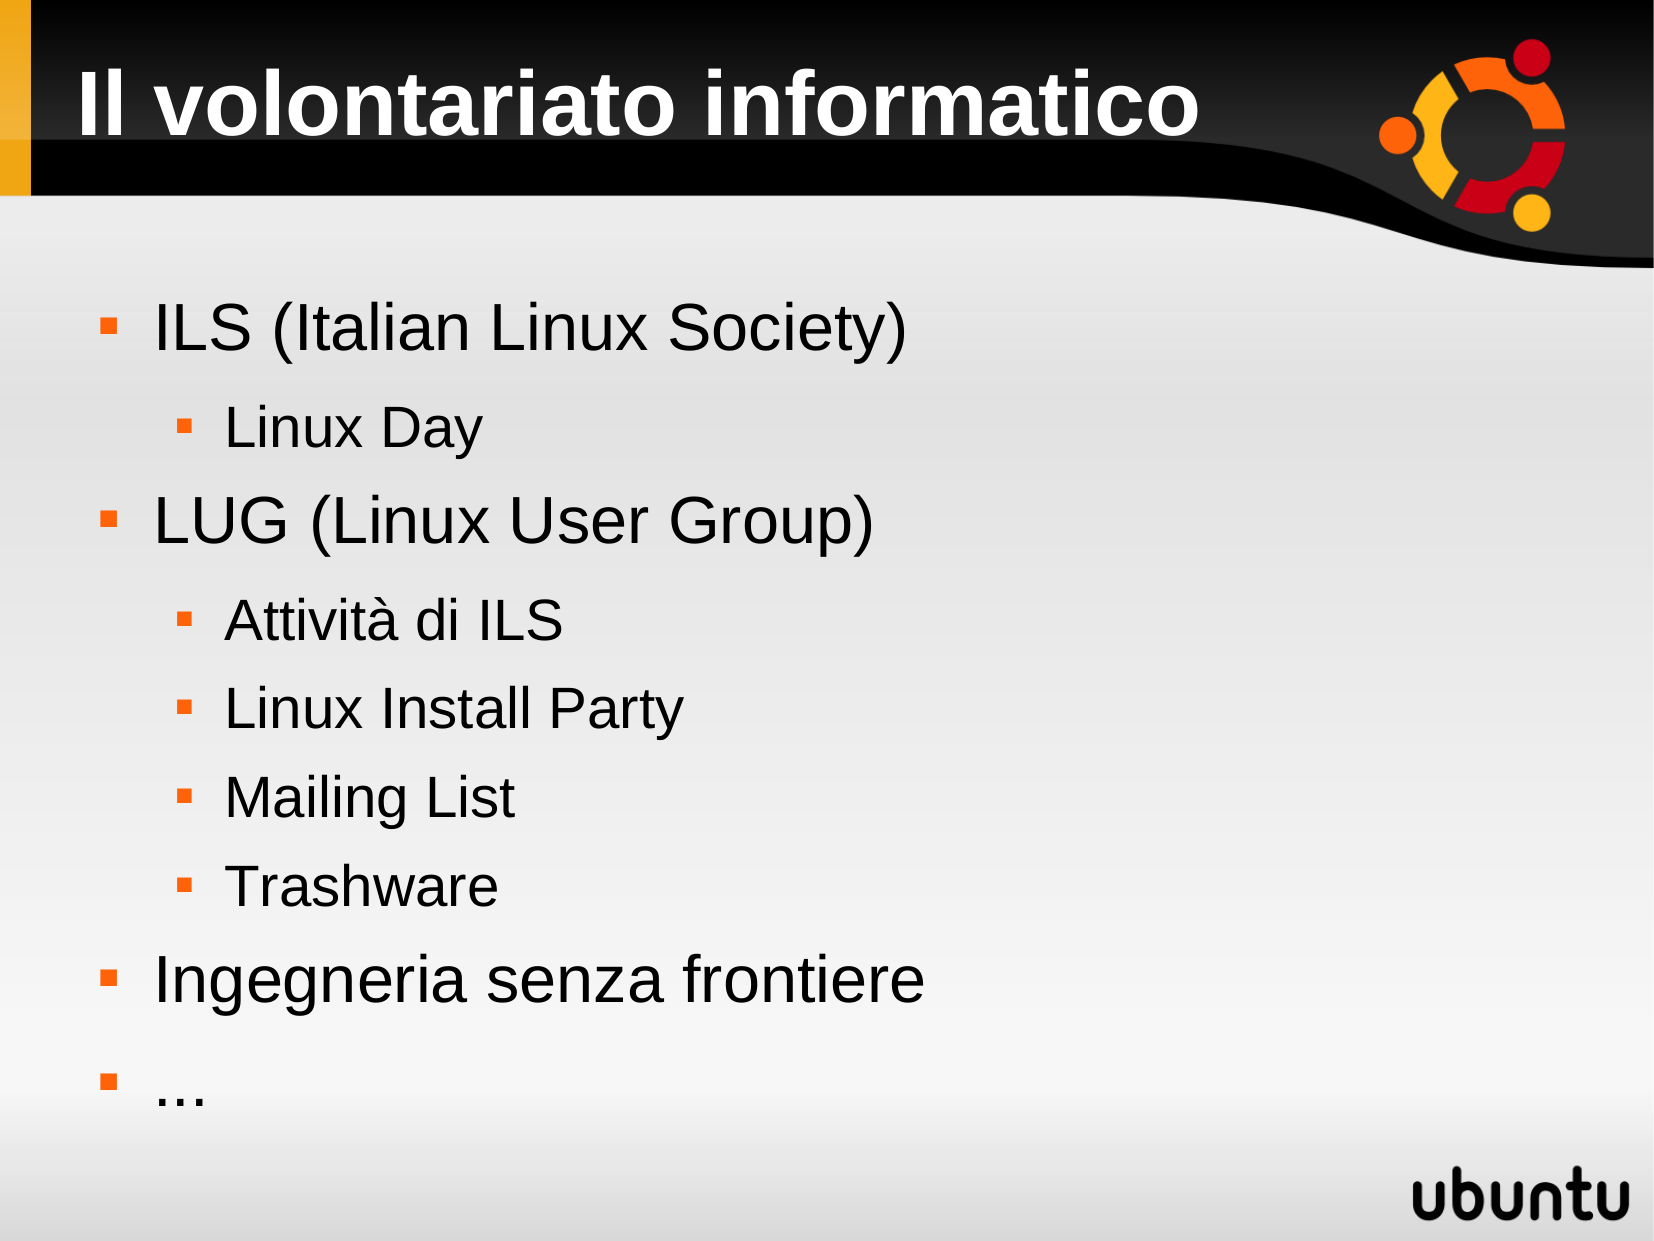

# Il volontariato informatico
ILS (Italian Linux Society)
Linux Day
LUG (Linux User Group)
Attività di ILS
Linux Install Party
Mailing List
Trashware
Ingegneria senza frontiere
...